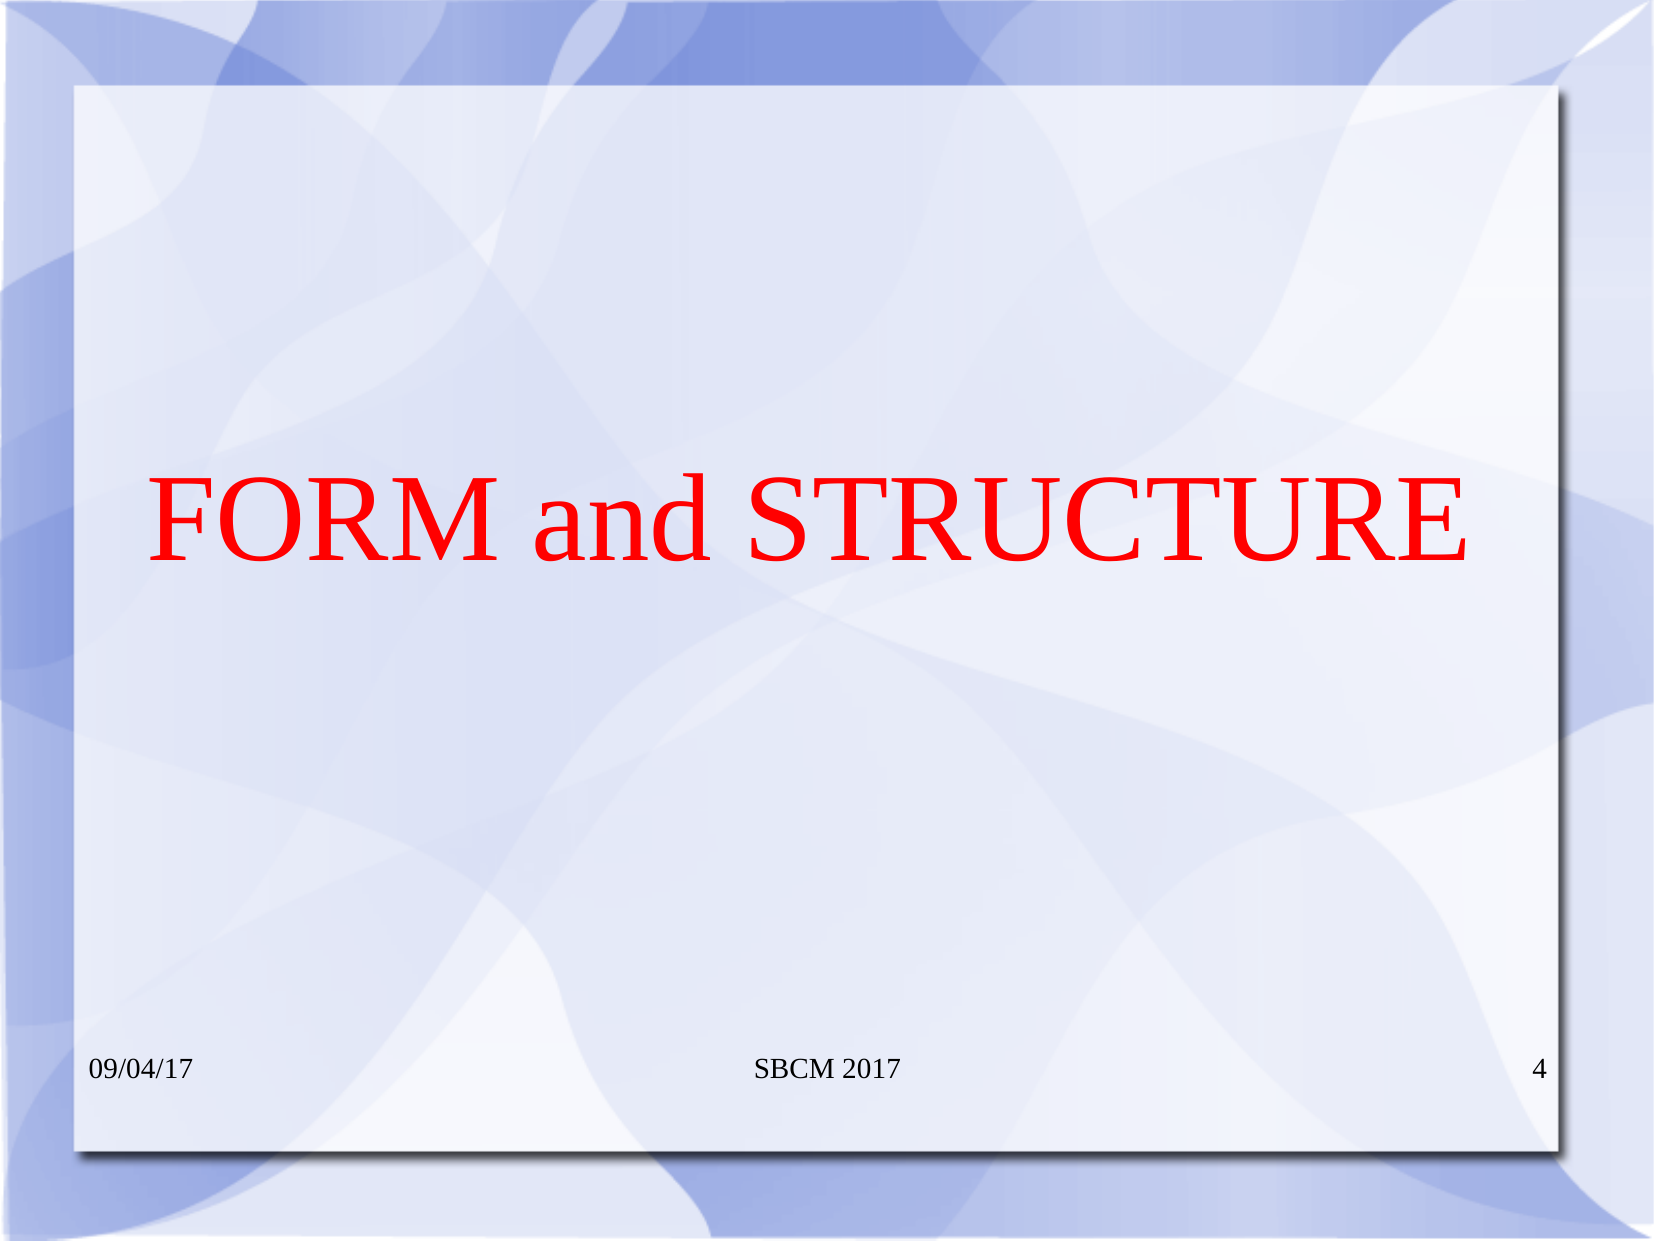

FORM and STRUCTURE
09/04/17
SBCM 2017
4